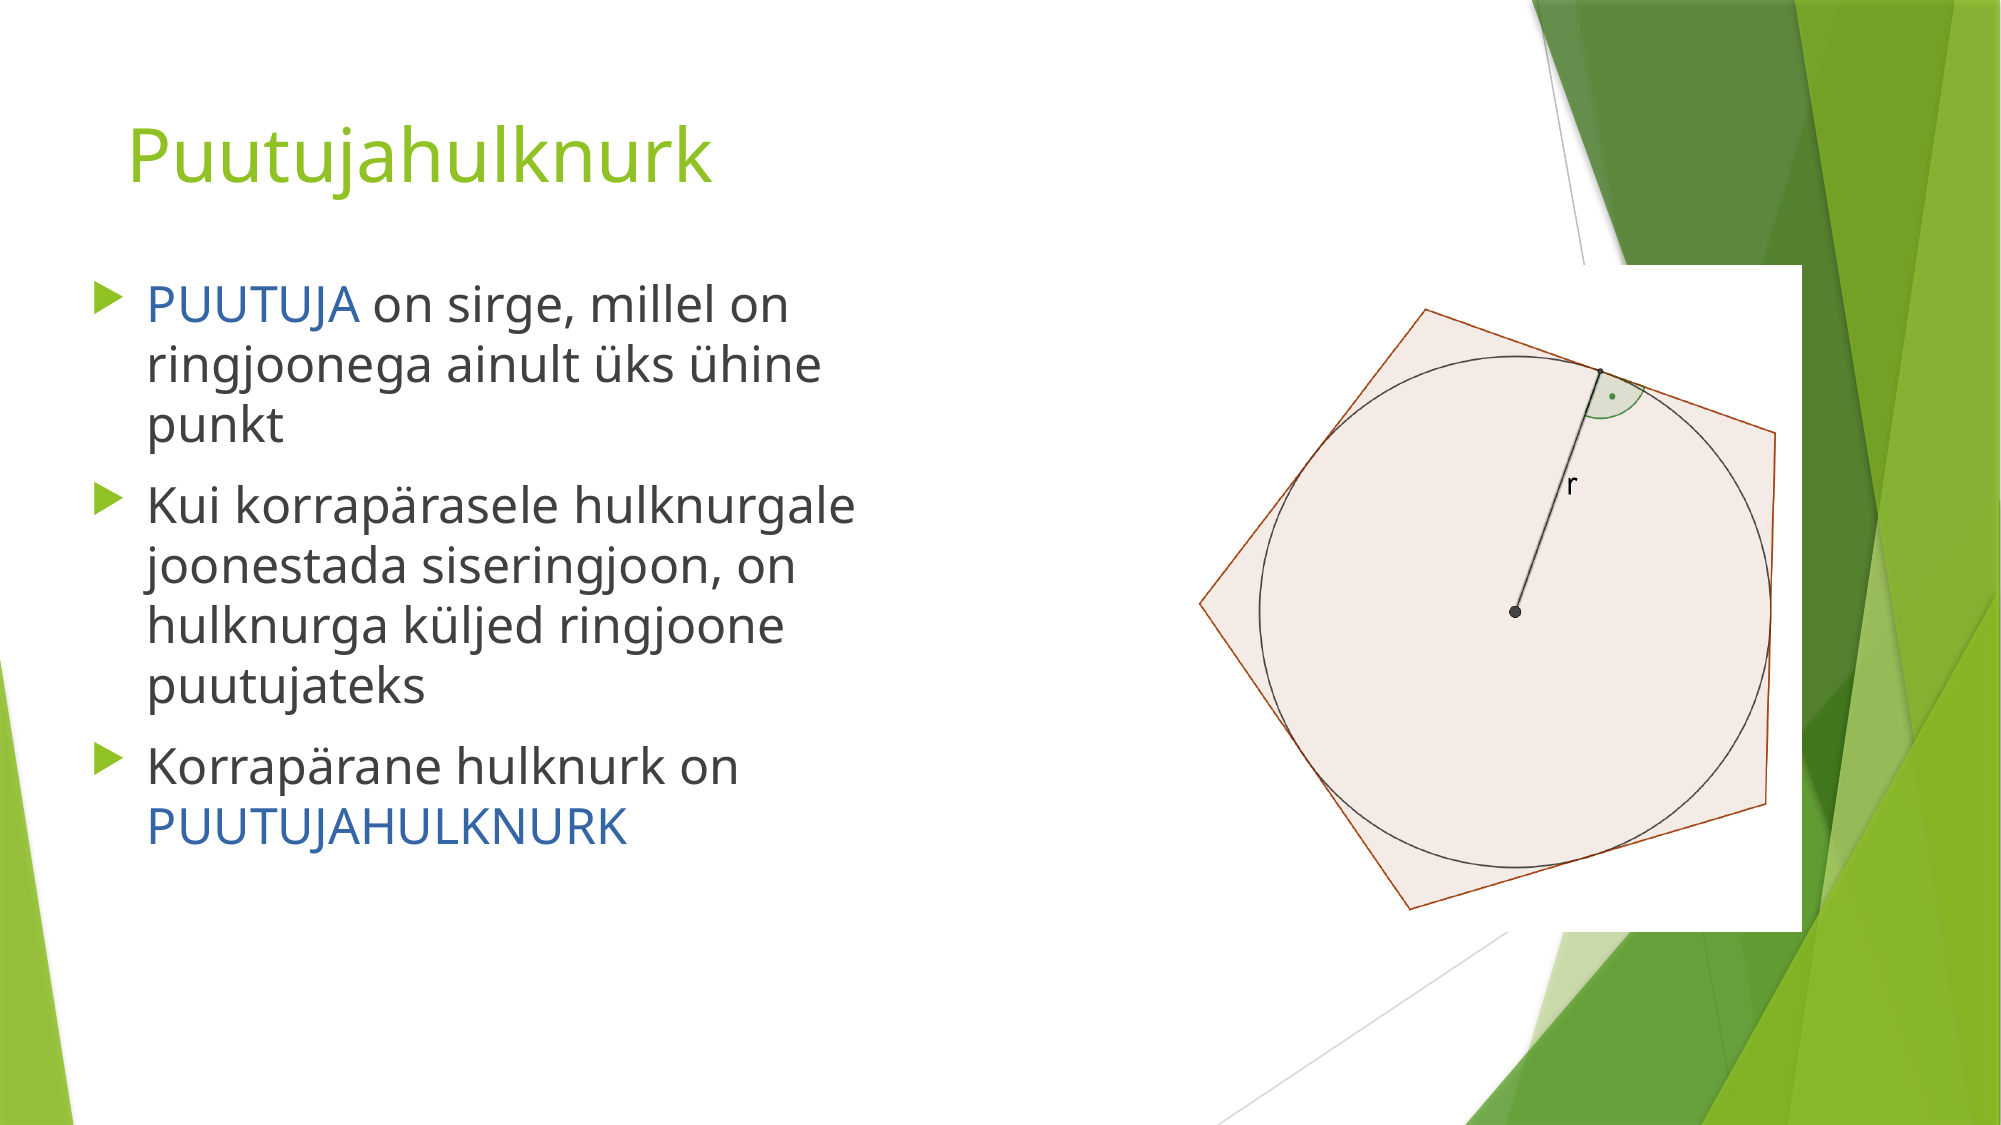

# Puutujahulknurk
PUUTUJA on sirge, millel on ringjoonega ainult üks ühine punkt
Kui korrapärasele hulknurgale joonestada siseringjoon, on hulknurga küljed ringjoone puutujateks
Korrapärane hulknurk on PUUTUJAHULKNURK